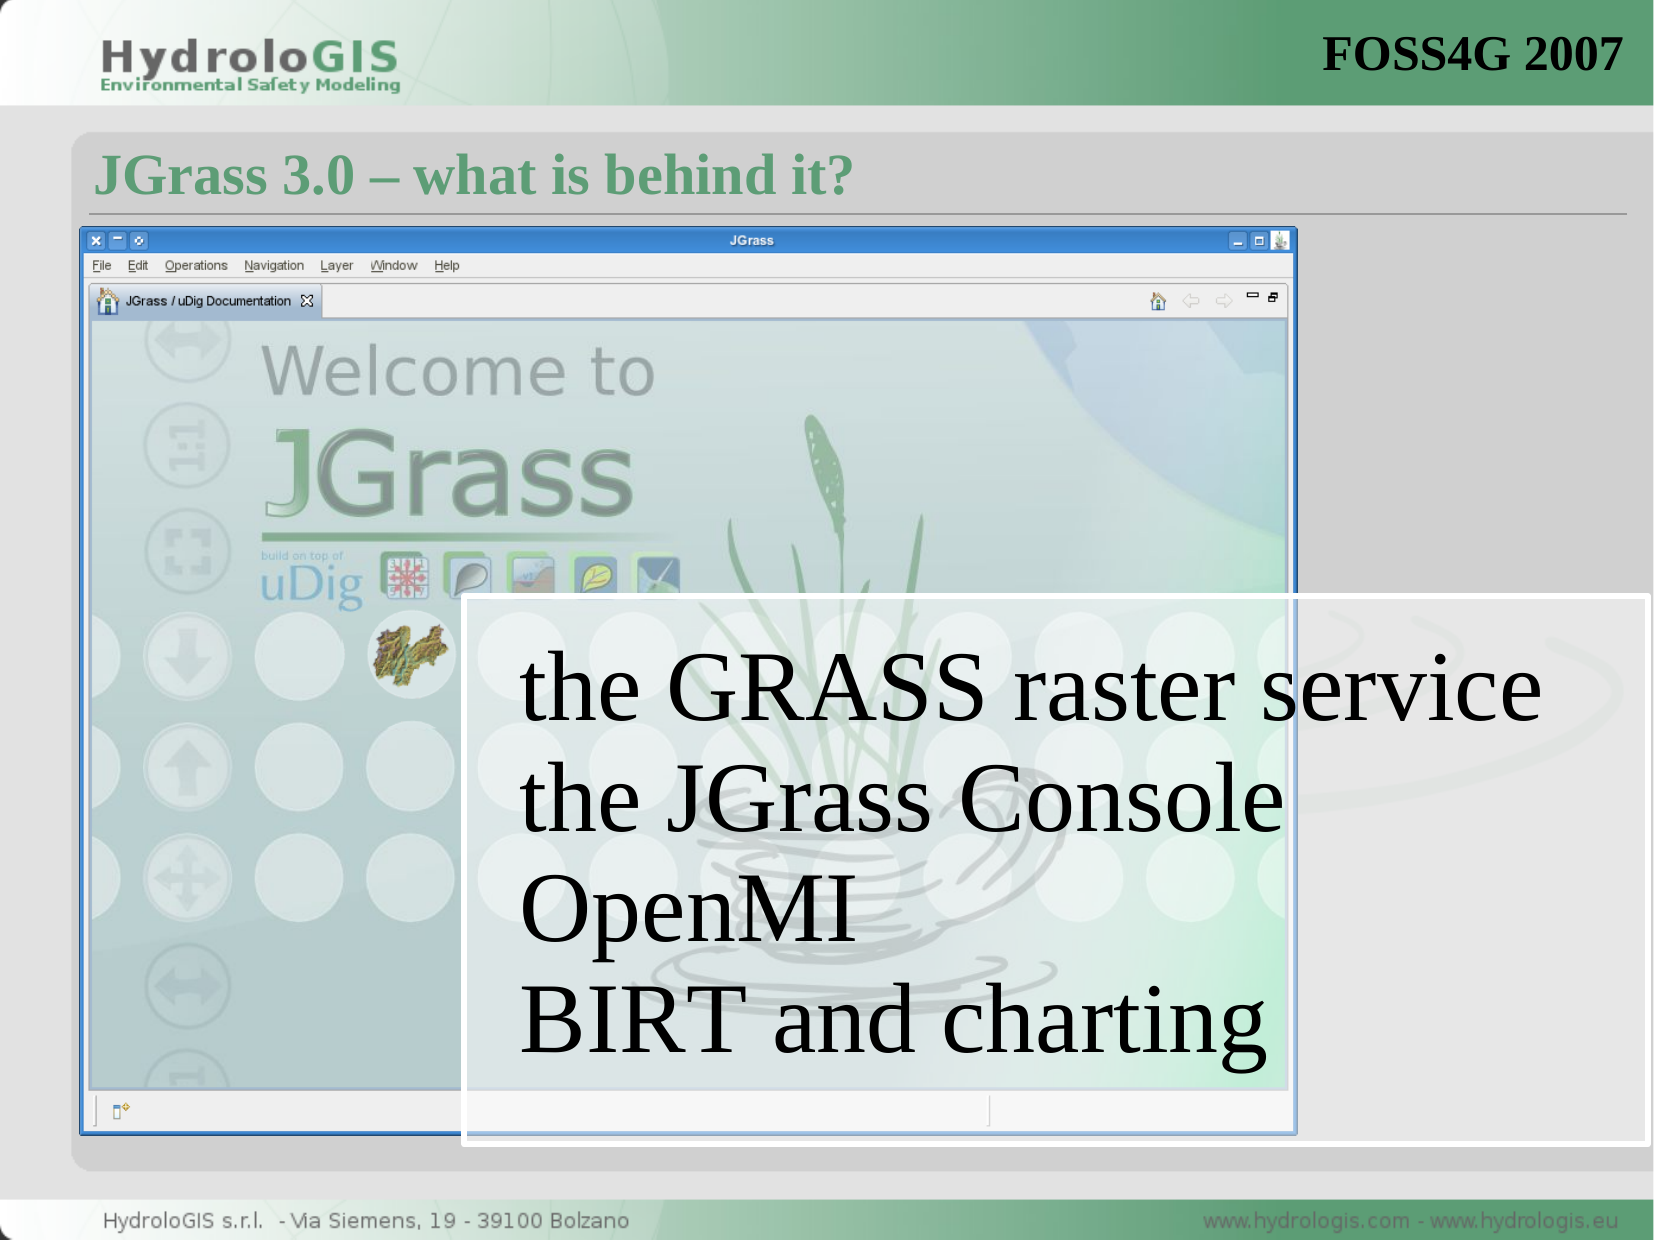

# JGrass 3.0 – what is behind it?
the GRASS raster service
the JGrass Console
OpenMI
BIRT and charting